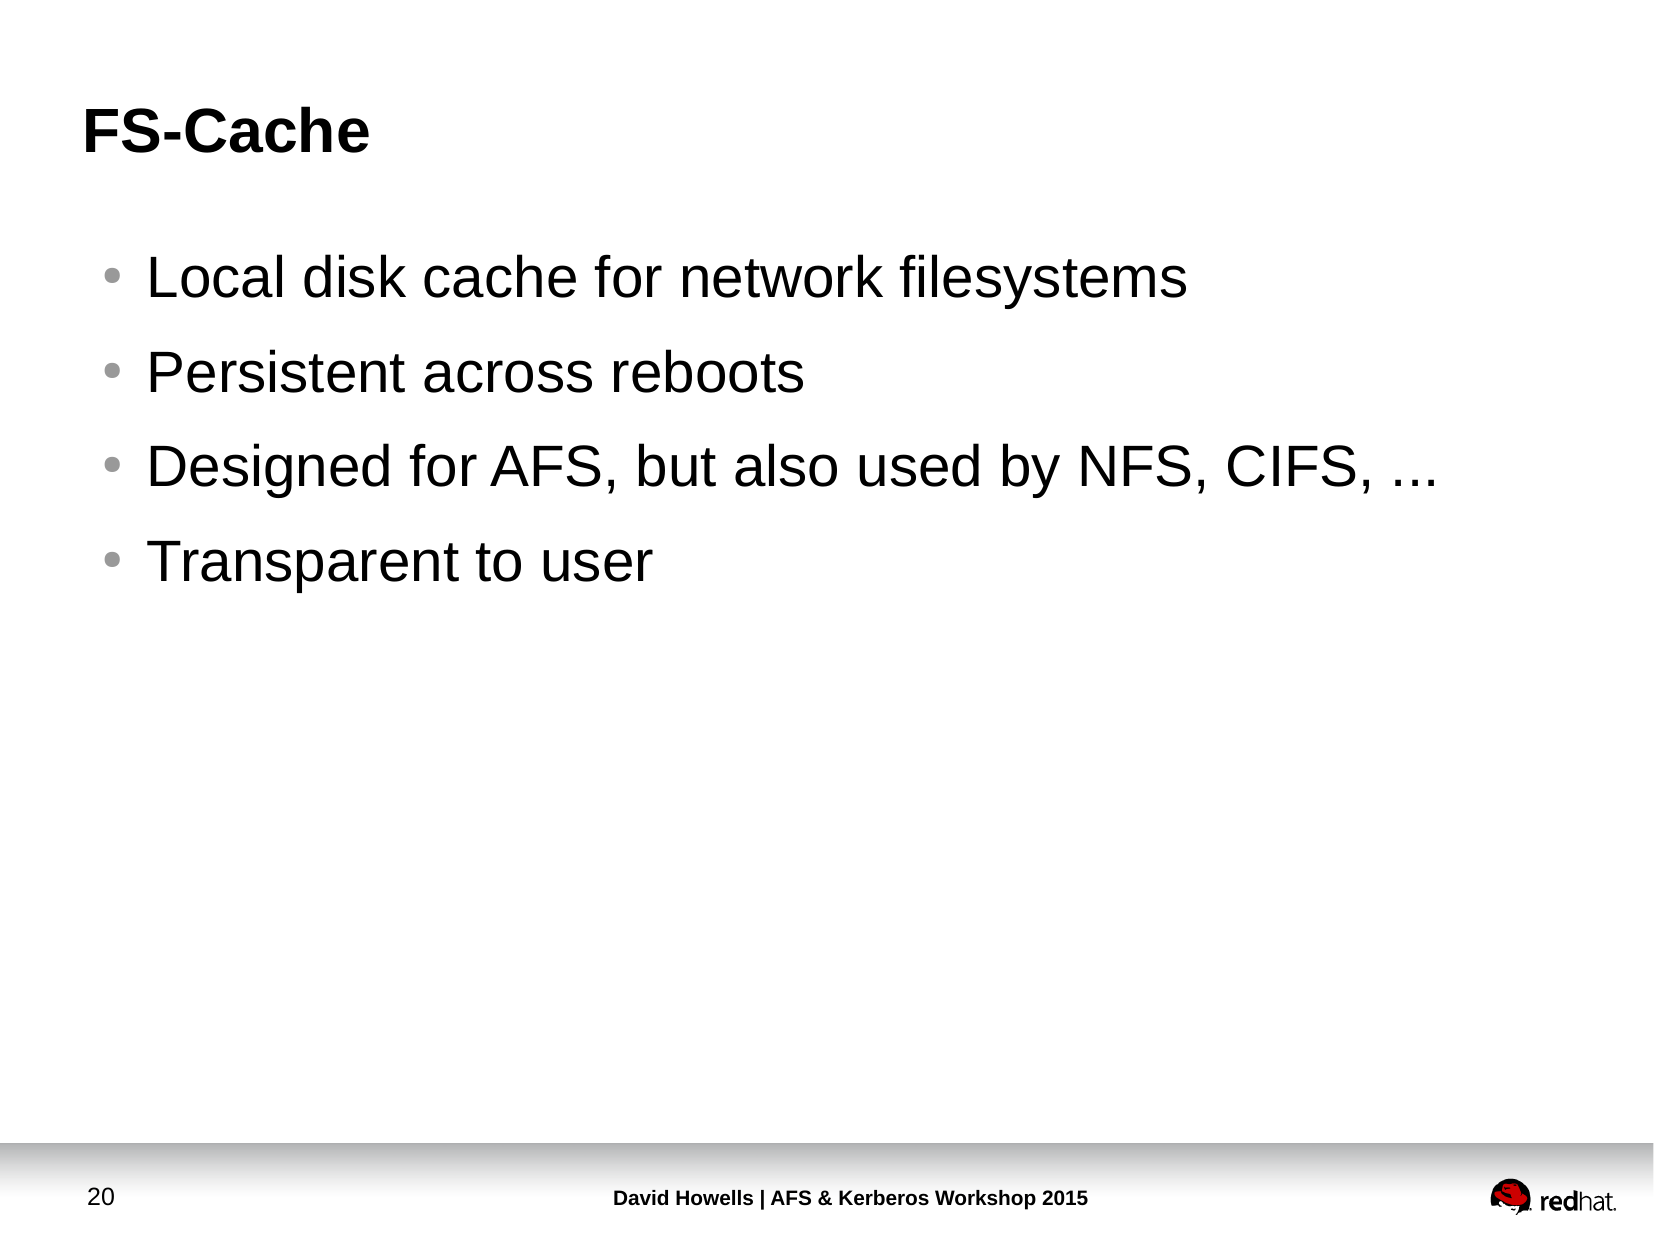

# FS-Cache
Local disk cache for network filesystems
Persistent across reboots
Designed for AFS, but also used by NFS, CIFS, ...
Transparent to user